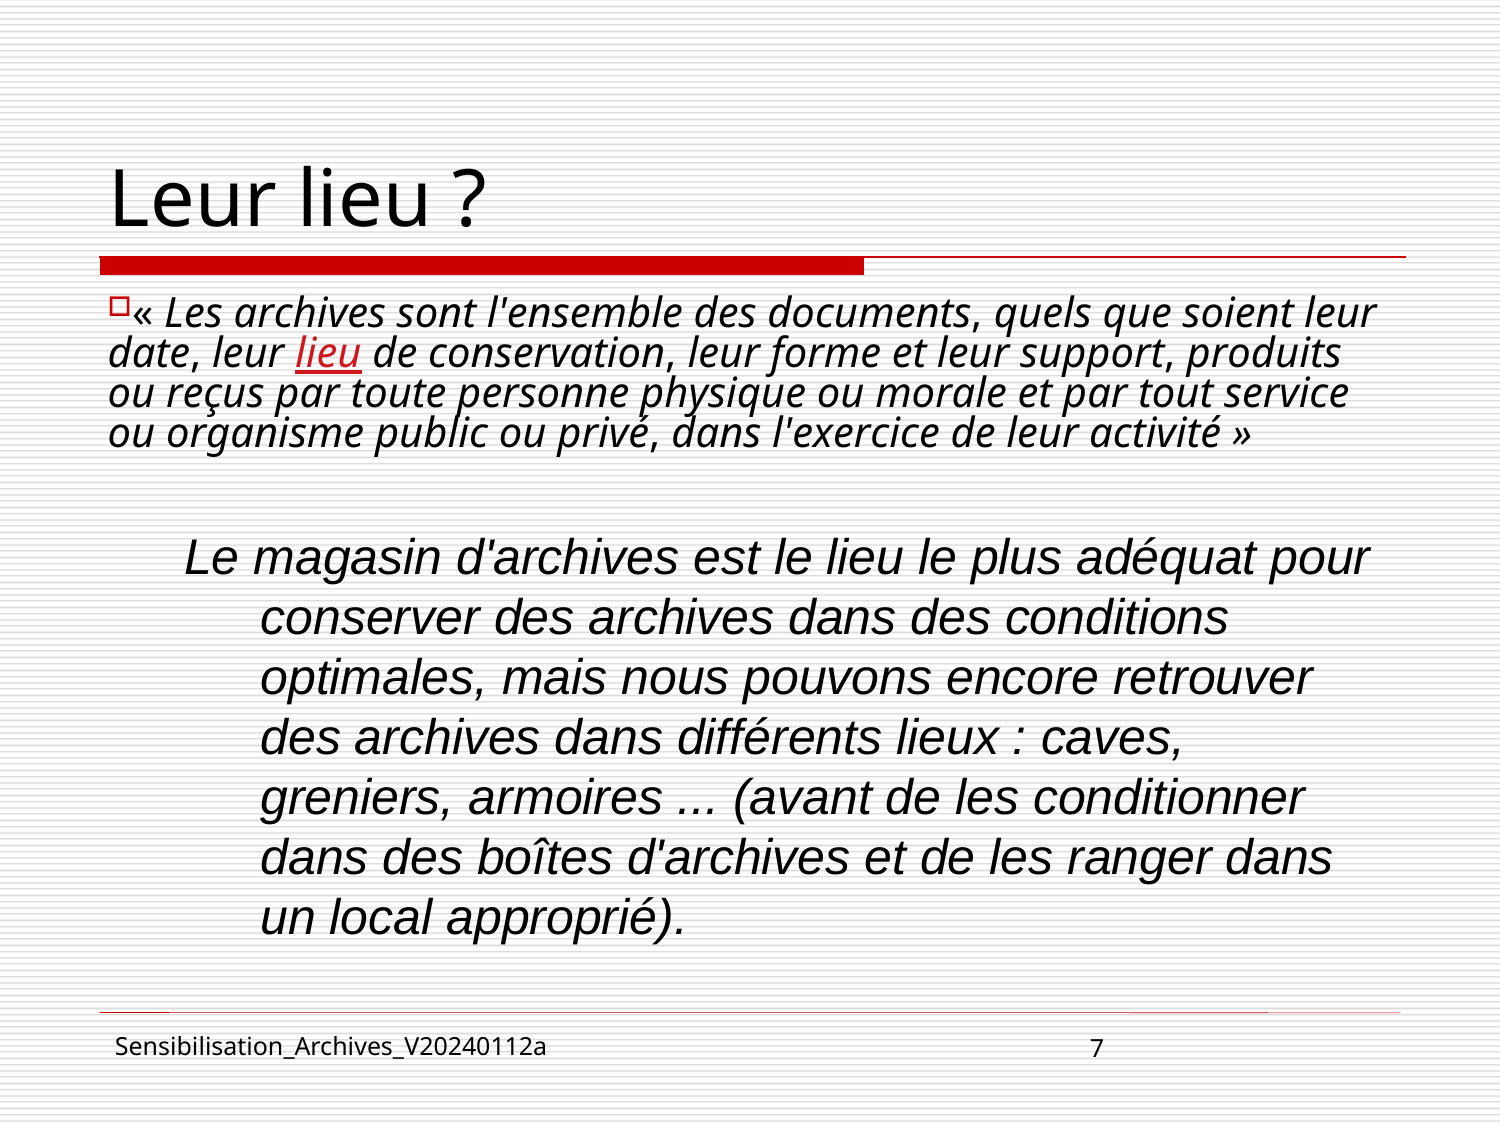

# Leur lieu ?
« Les archives sont l'ensemble des documents, quels que soient leur date, leur lieu de conservation, leur forme et leur support, produits ou reçus par toute personne physique ou morale et par tout service ou organisme public ou privé, dans l'exercice de leur activité »
Le magasin d'archives est le lieu le plus adéquat pour conserver des archives dans des conditions optimales, mais nous pouvons encore retrouver des archives dans différents lieux : caves, greniers, armoires ... (avant de les conditionner dans des boîtes d'archives et de les ranger dans un local approprié).
Sensibilisation_Archives_V20240112a